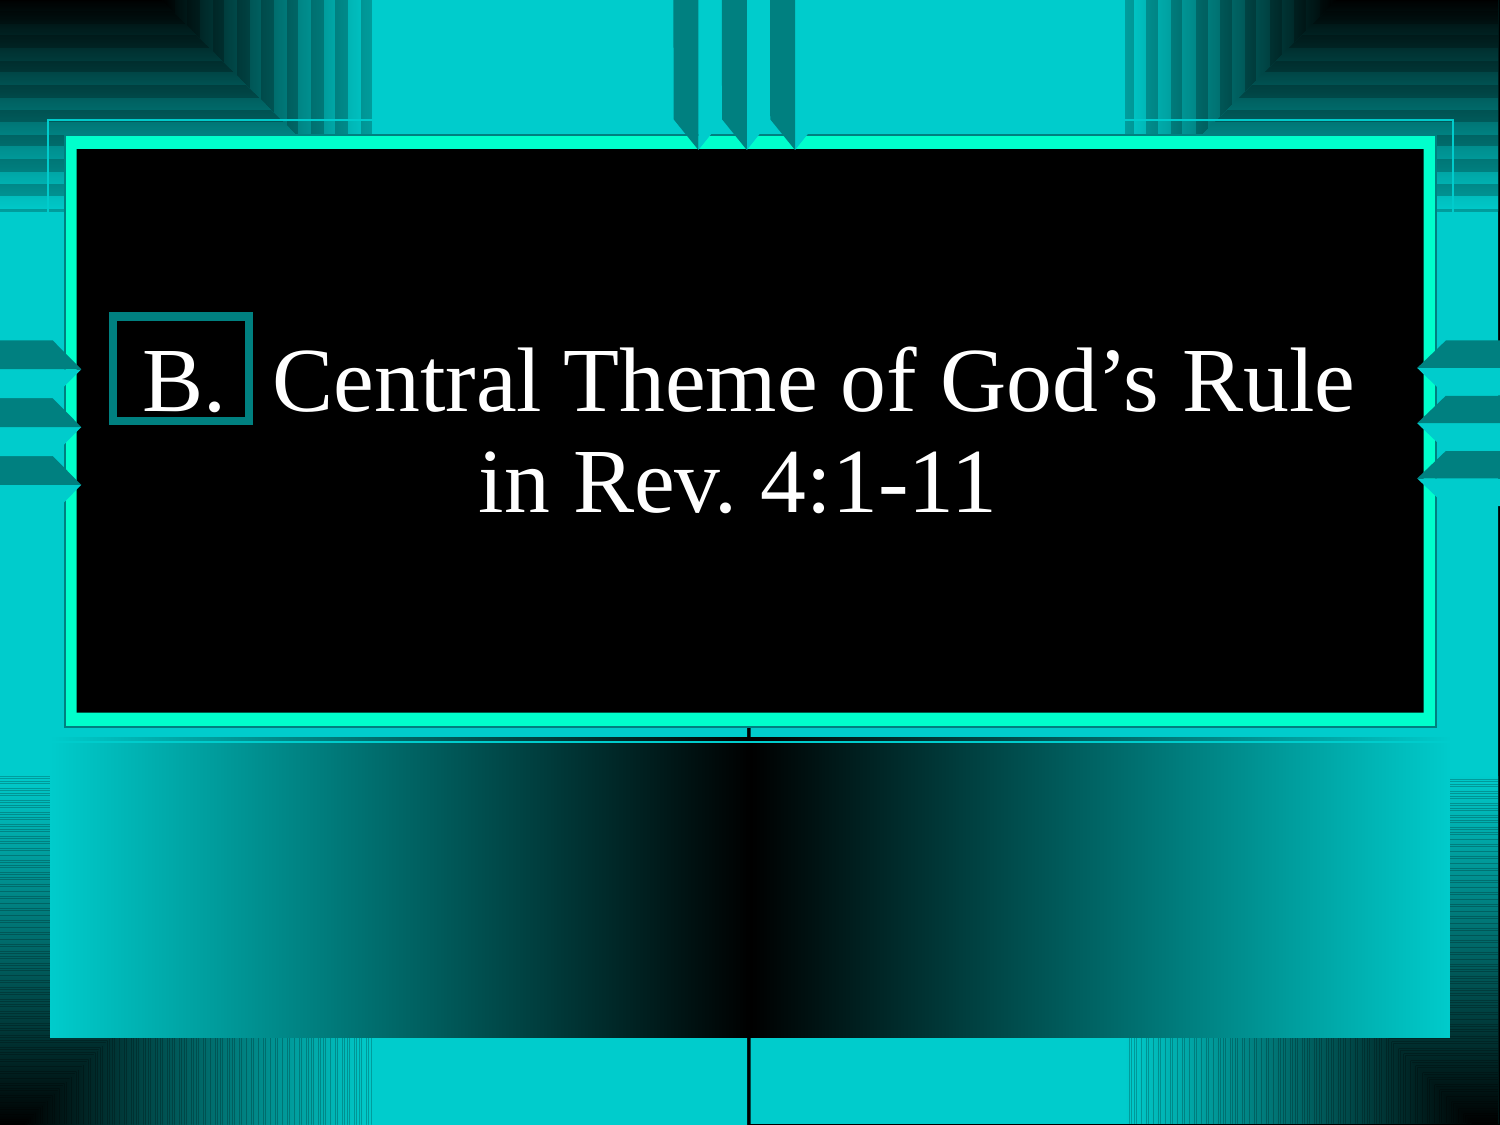

# B. Central Theme of God’s Rule in Rev. 4:1-11